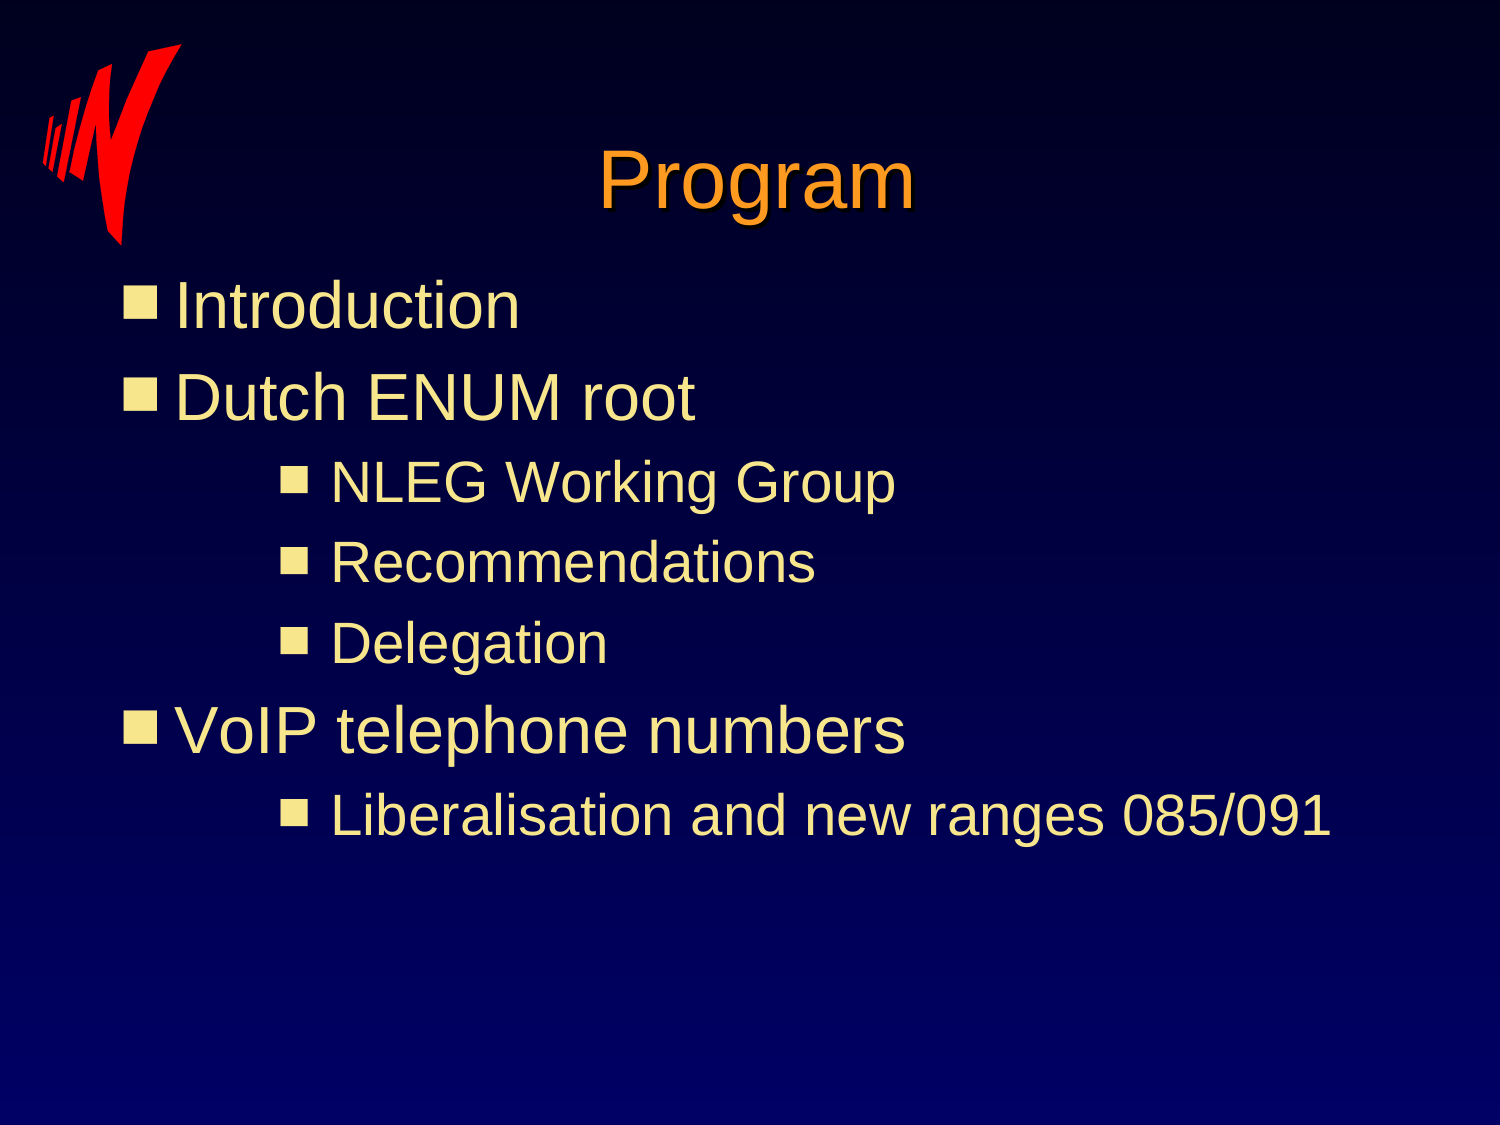

# Program
Introduction
Dutch ENUM root
NLEG Working Group
Recommendations
Delegation
VoIP telephone numbers
Liberalisation and new ranges 085/091